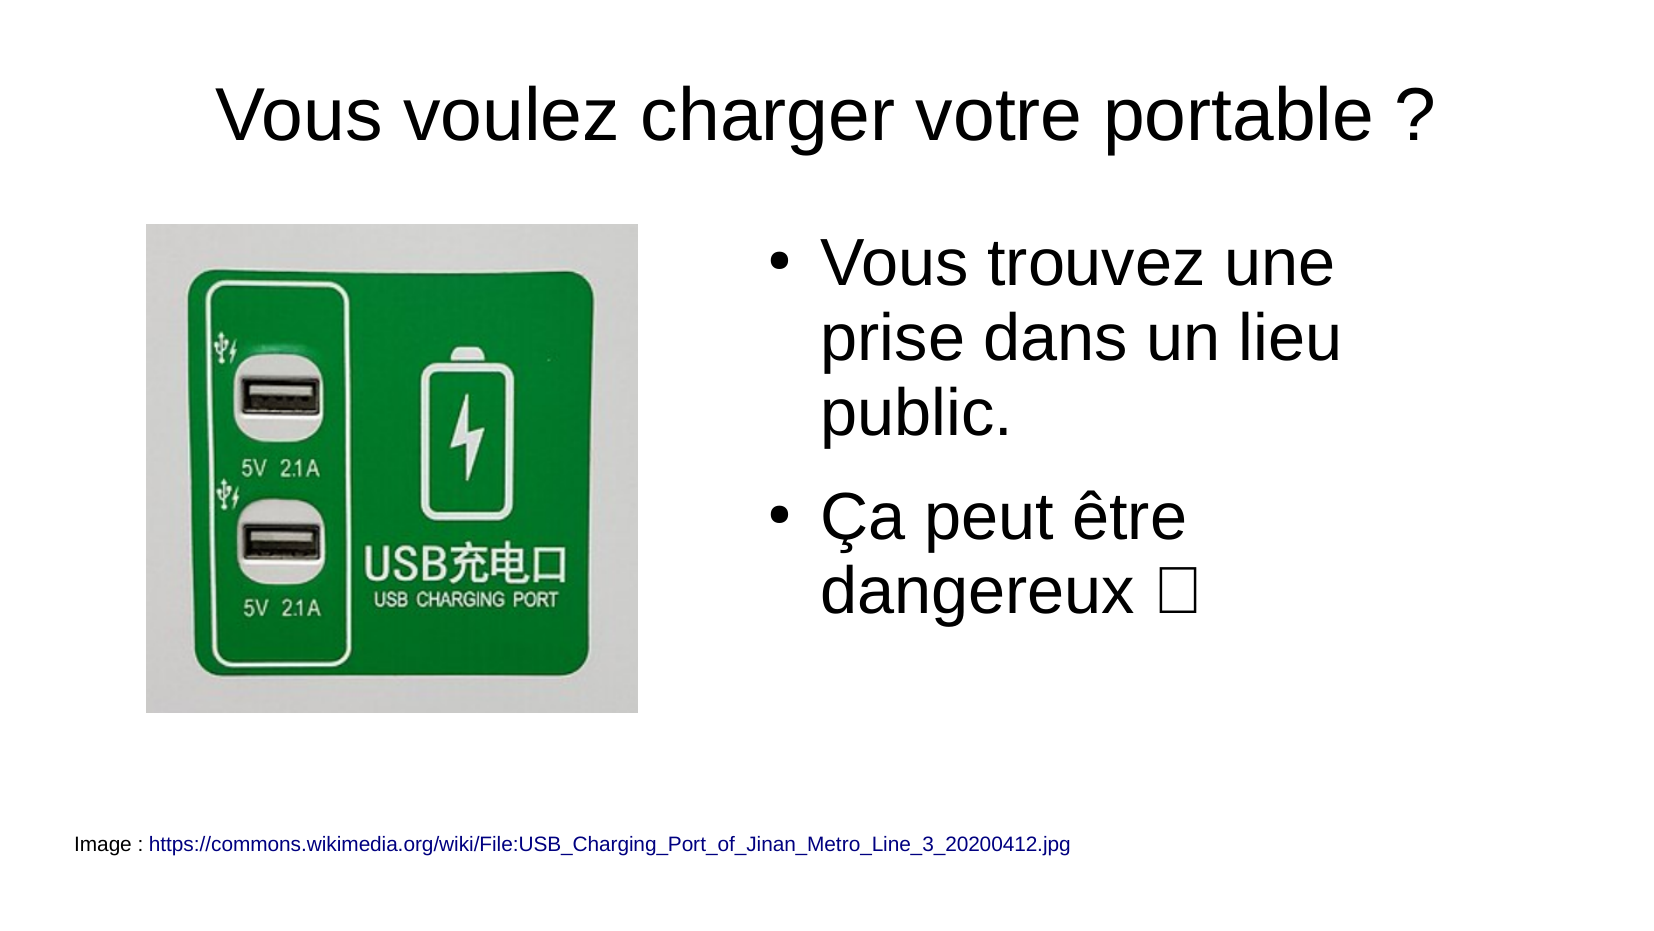

# Vous voulez charger votre portable ?
Vous trouvez une prise dans un lieu public.
Ça peut être dangereux 😬
Image : https://commons.wikimedia.org/wiki/File:USB_Charging_Port_of_Jinan_Metro_Line_3_20200412.jpg